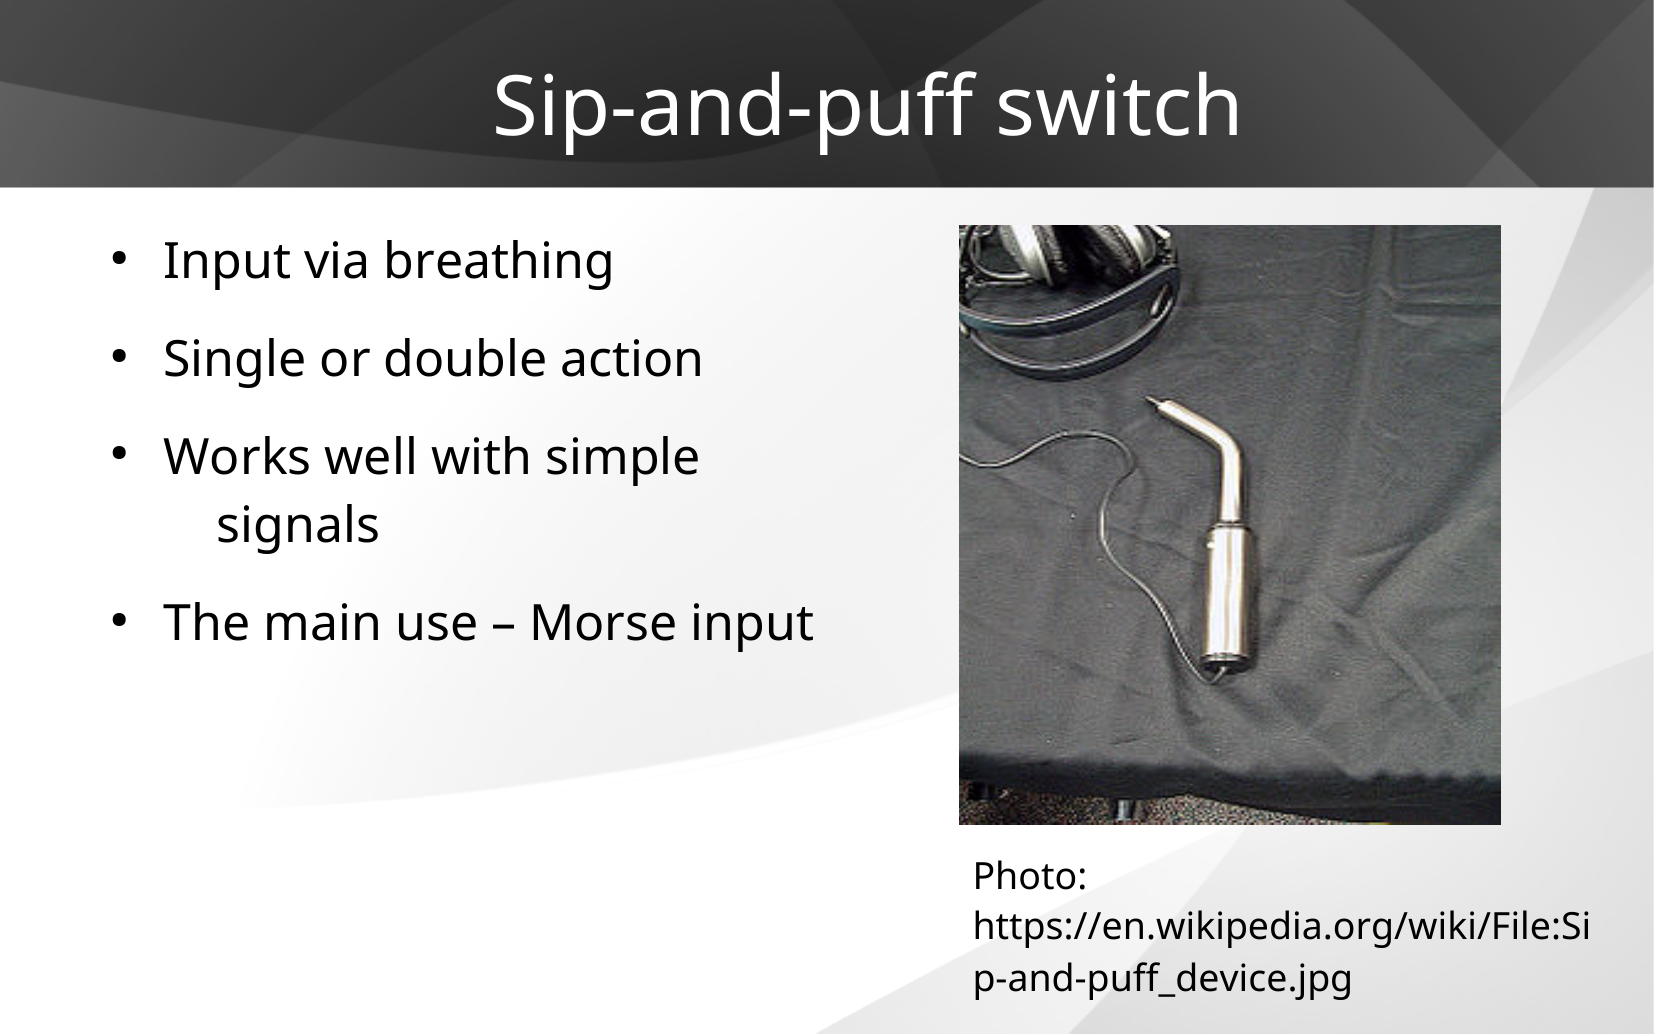

# Sip-and-puff switch
Input via breathing
Single or double action
Works well with simple signals
The main use – Morse input
Photo: https://en.wikipedia.org/wiki/File:Sip-and-puff_device.jpg